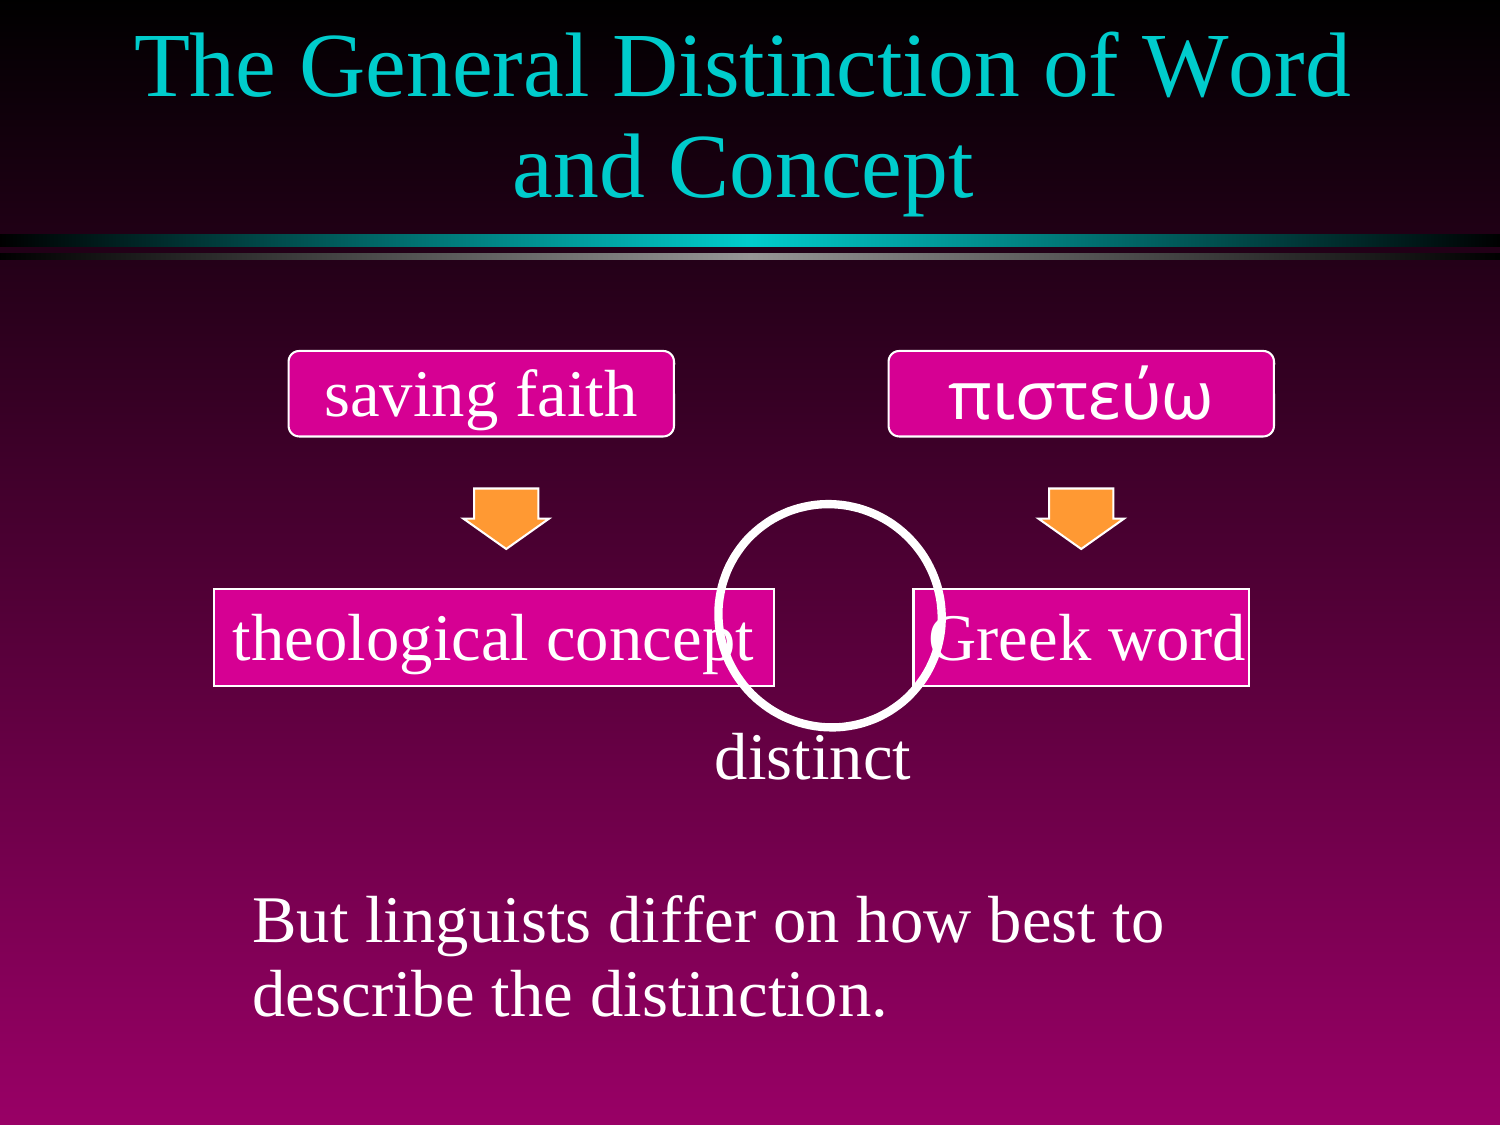

# The General Distinction of Word and Concept
saving faith
πιστεύω
distinct
But linguists differ on how best to describe the distinction.
theological concept
Greek word